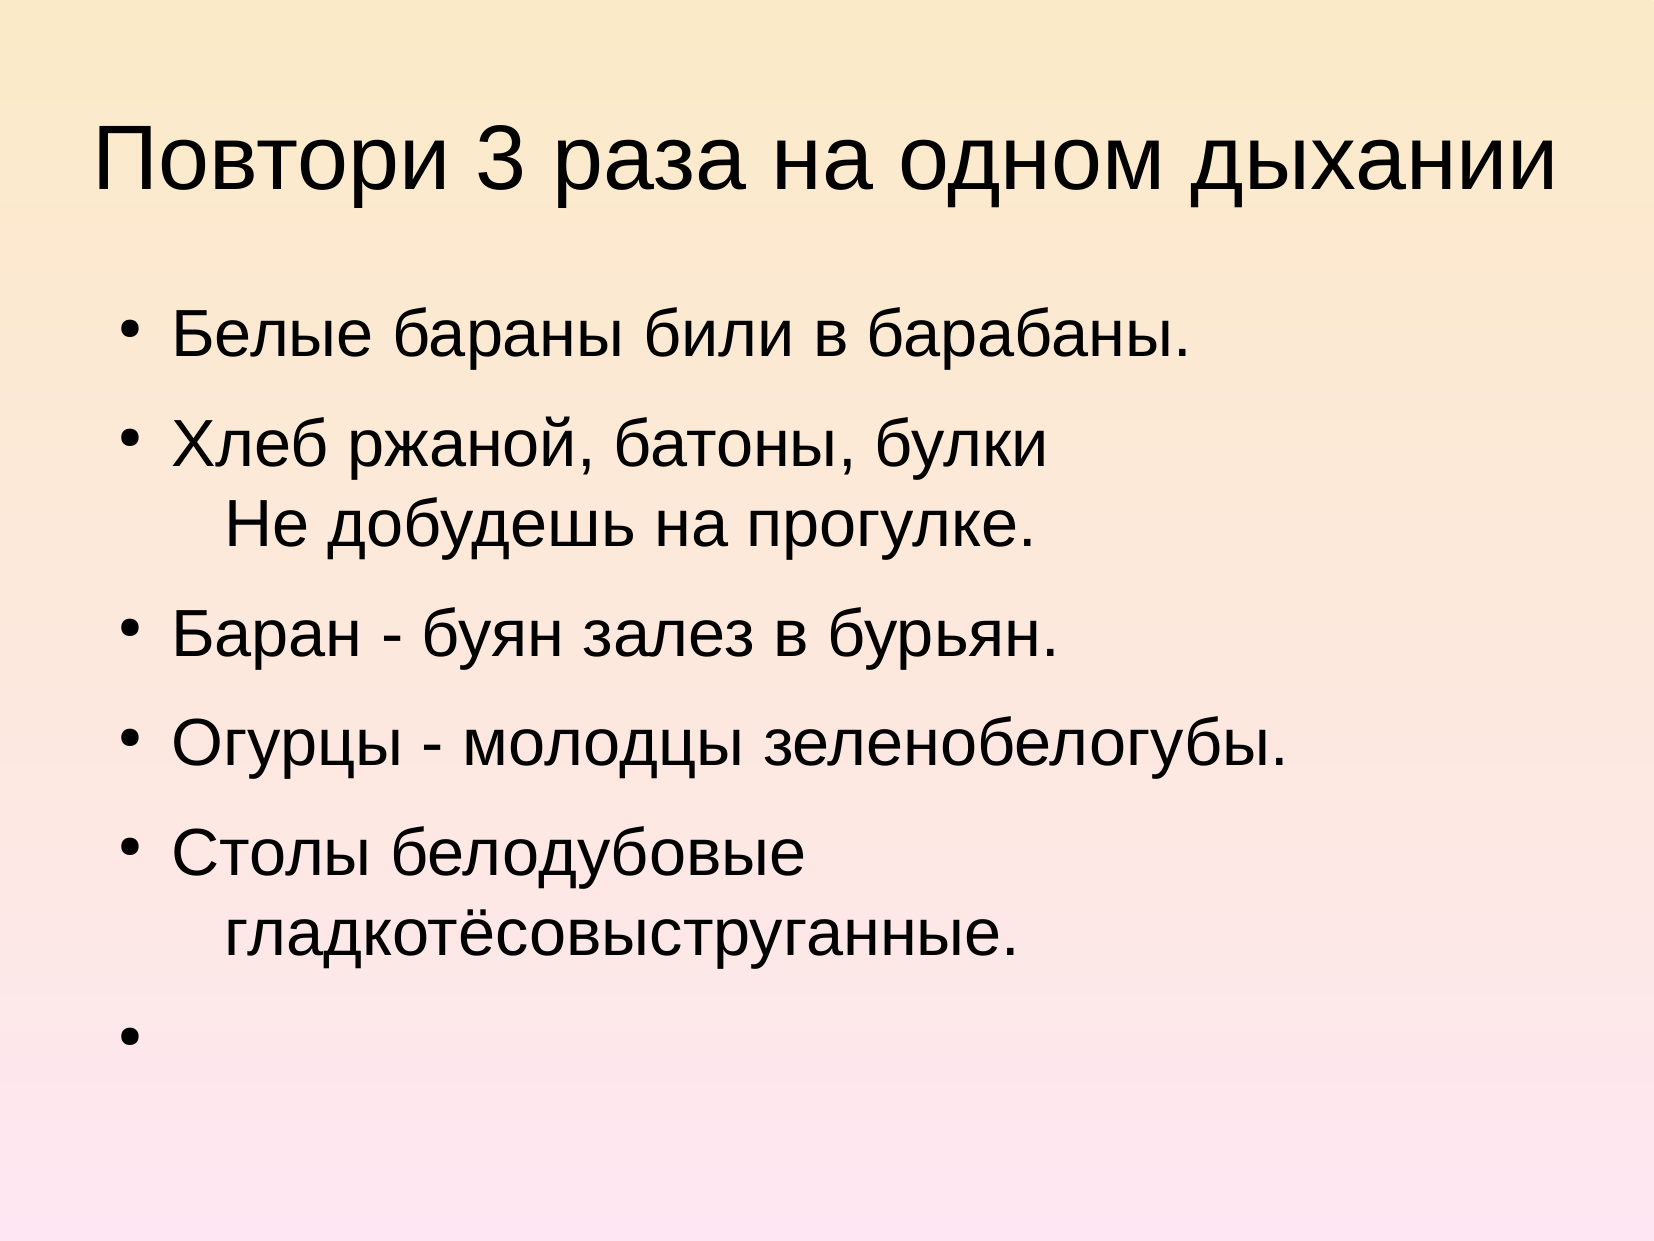

# Повтори 3 раза на одном дыхании
Белые бараны били в барабаны.
Хлеб ржаной, батоны, булки
Не добудешь на прогулке.
Баран - буян залез в бурьян.
Огурцы - молодцы зеленобелогубы.
Столы белодубовые гладкотёсовыструганные.